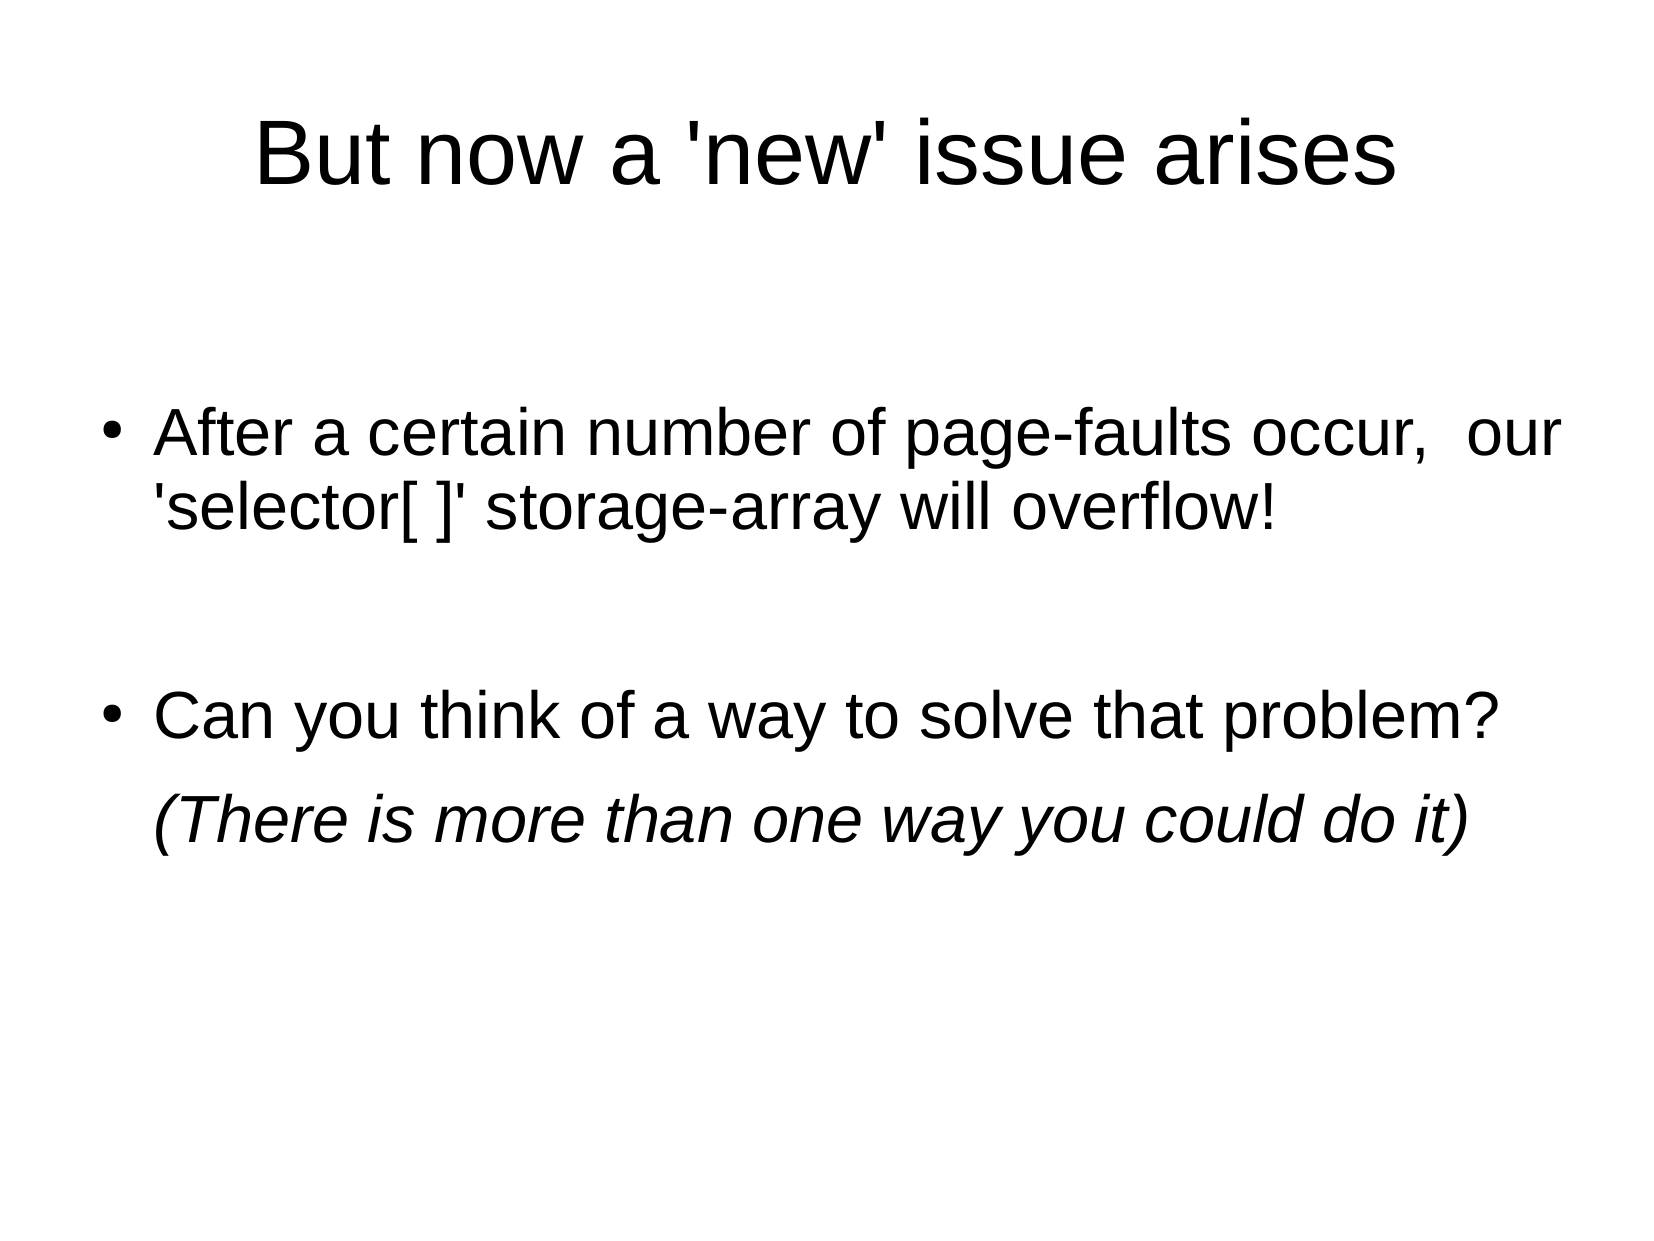

# But now a 'new' issue arises
After a certain number of page-faults occur, our 'selector[ ]' storage-array will overflow!
Can you think of a way to solve that problem?
(There is more than one way you could do it)